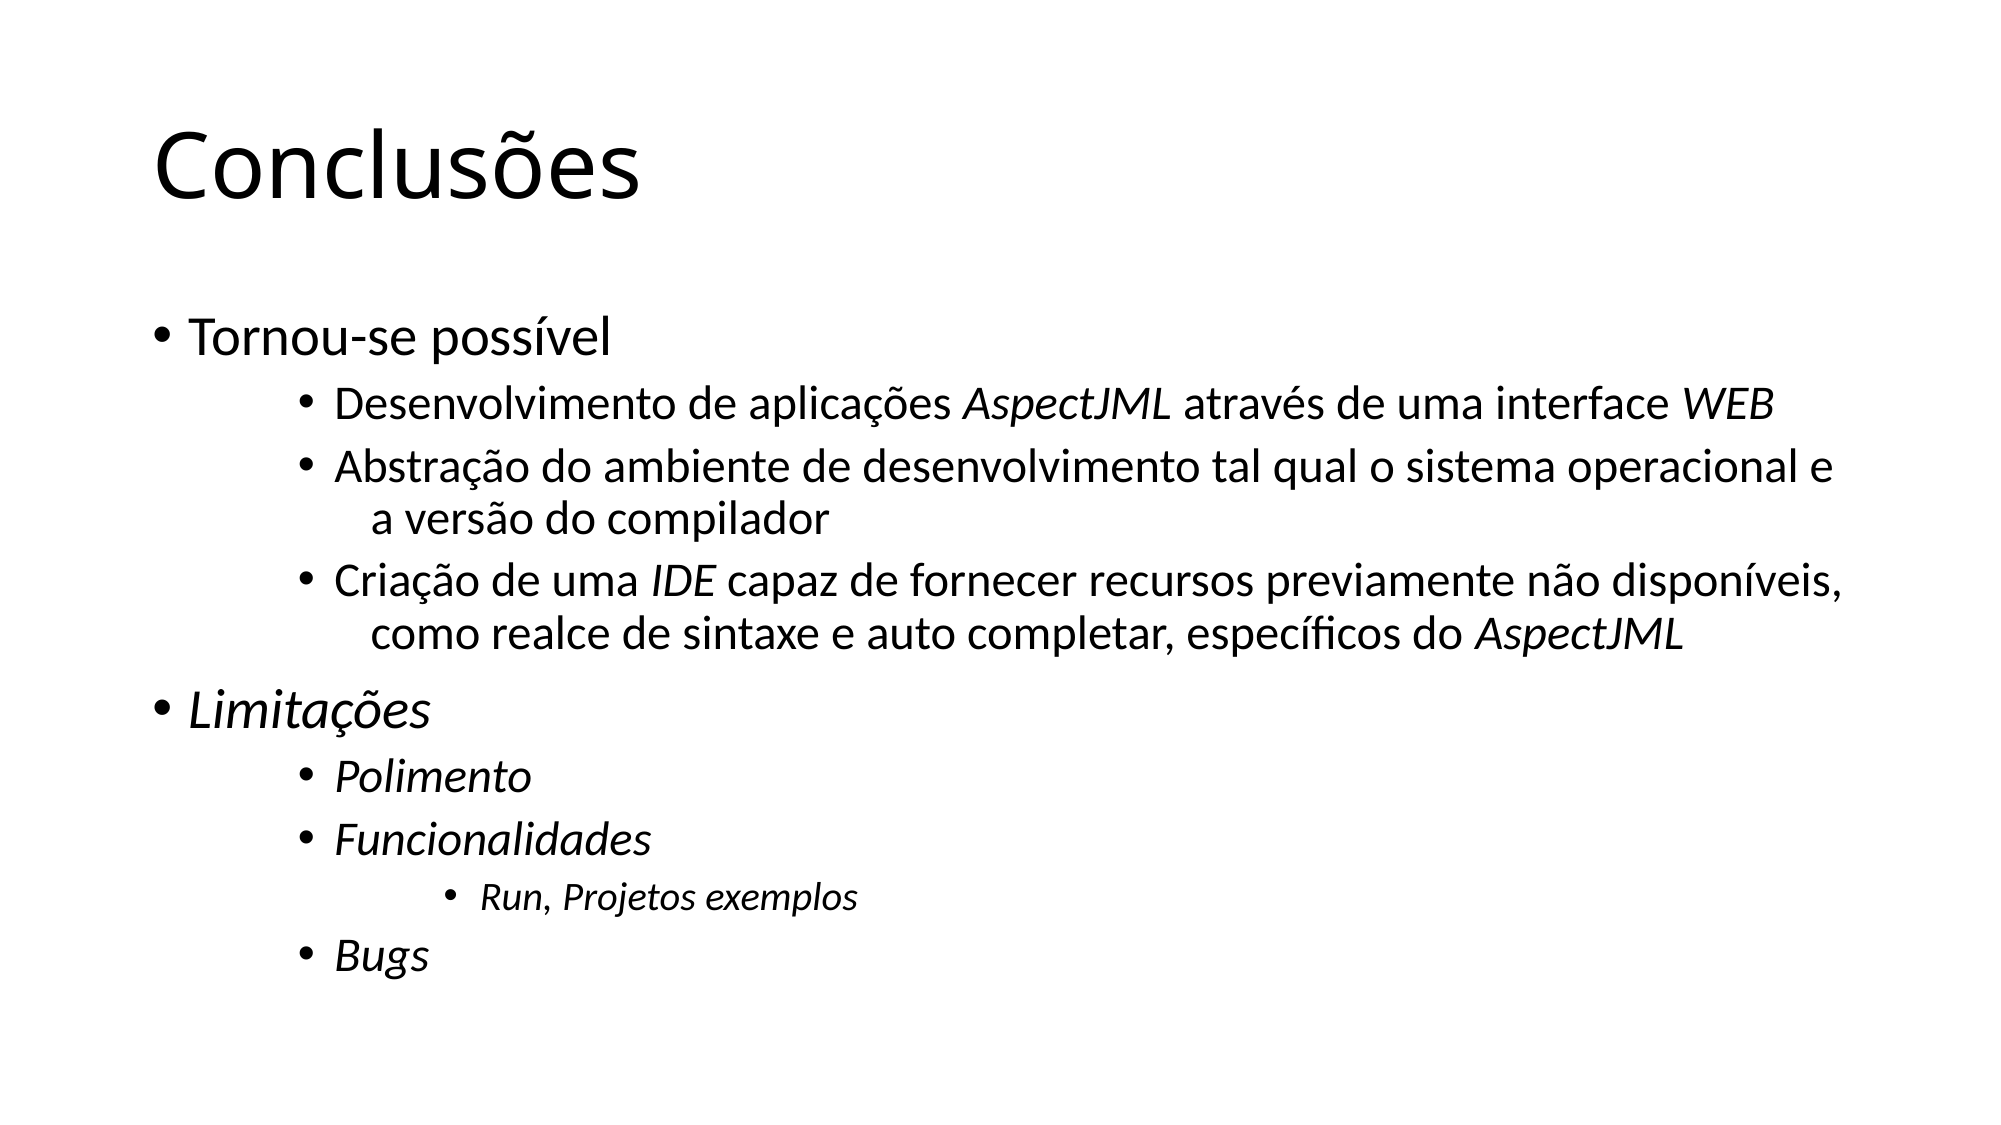

# Conclusões
Tornou-se possível
Desenvolvimento de aplicações AspectJML através de uma interface WEB
Abstração do ambiente de desenvolvimento tal qual o sistema operacional e a versão do compilador
Criação de uma IDE capaz de fornecer recursos previamente não disponíveis, como realce de sintaxe e auto completar, específicos do AspectJML
Limitações
Polimento
Funcionalidades
Run, Projetos exemplos
Bugs